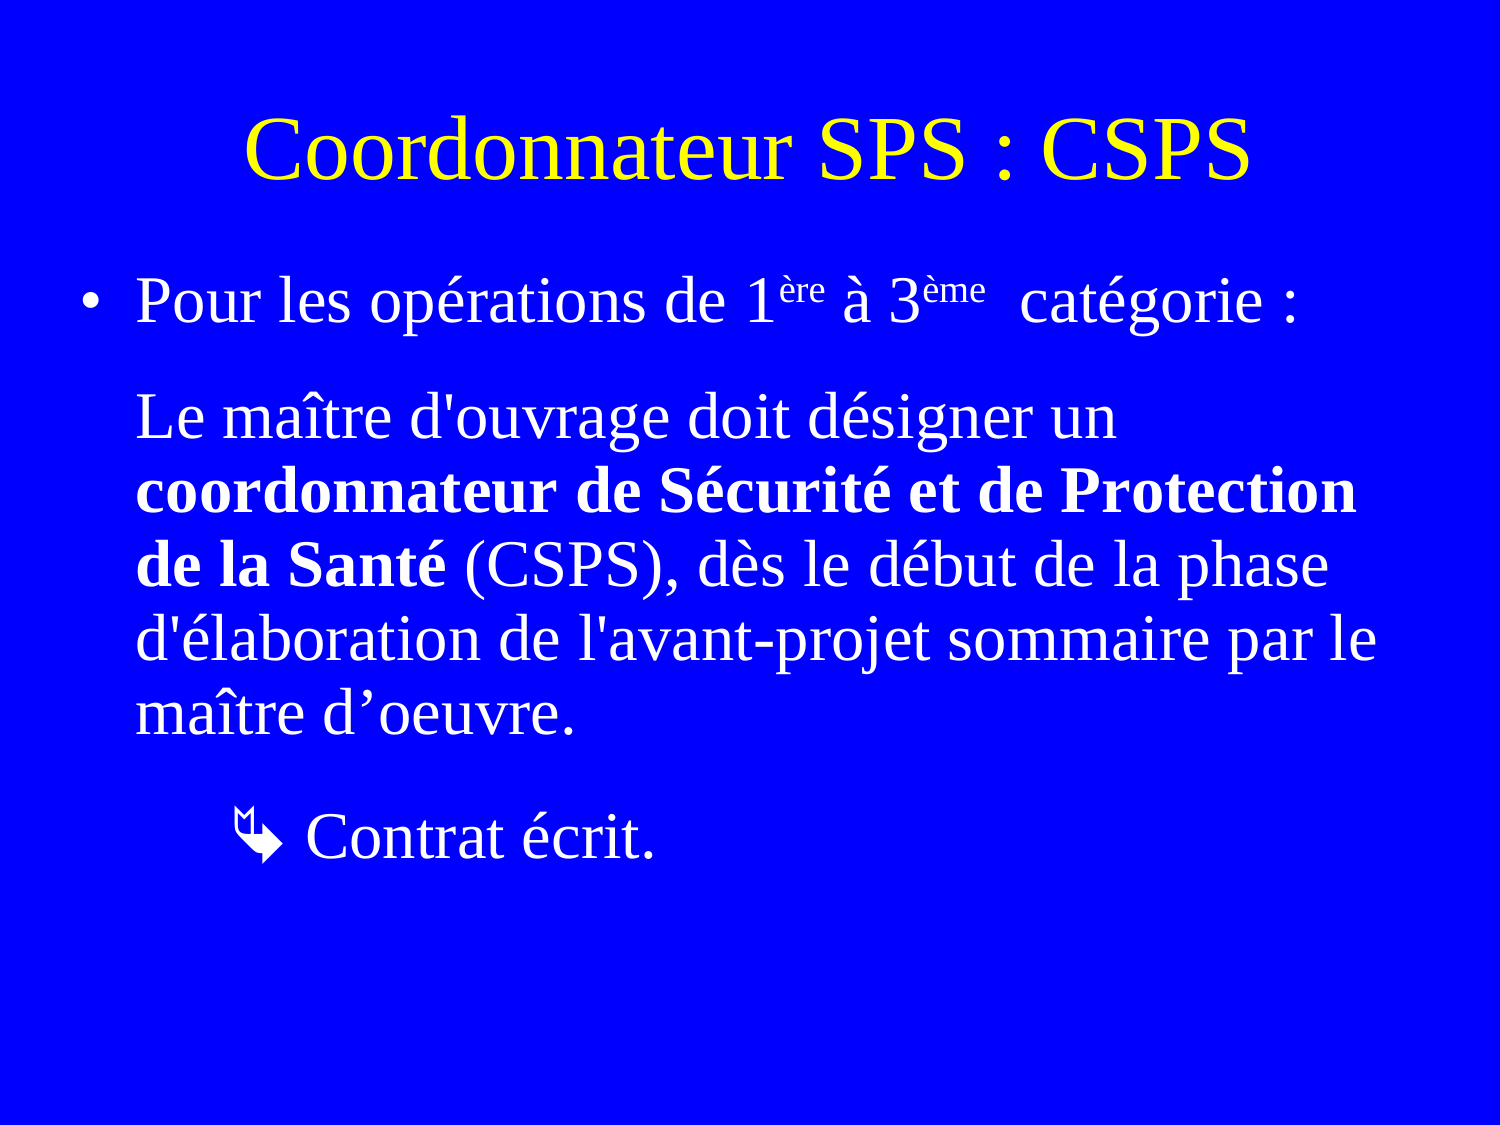

# Coordonnateur SPS : CSPS
Pour les opérations de 1ère à 3ème catégorie :
	Le maître d'ouvrage doit désigner un coordonnateur de Sécurité et de Protection de la Santé (CSPS), dès le début de la phase d'élaboration de l'avant-projet sommaire par le maître d’oeuvre.
		 Contrat écrit.